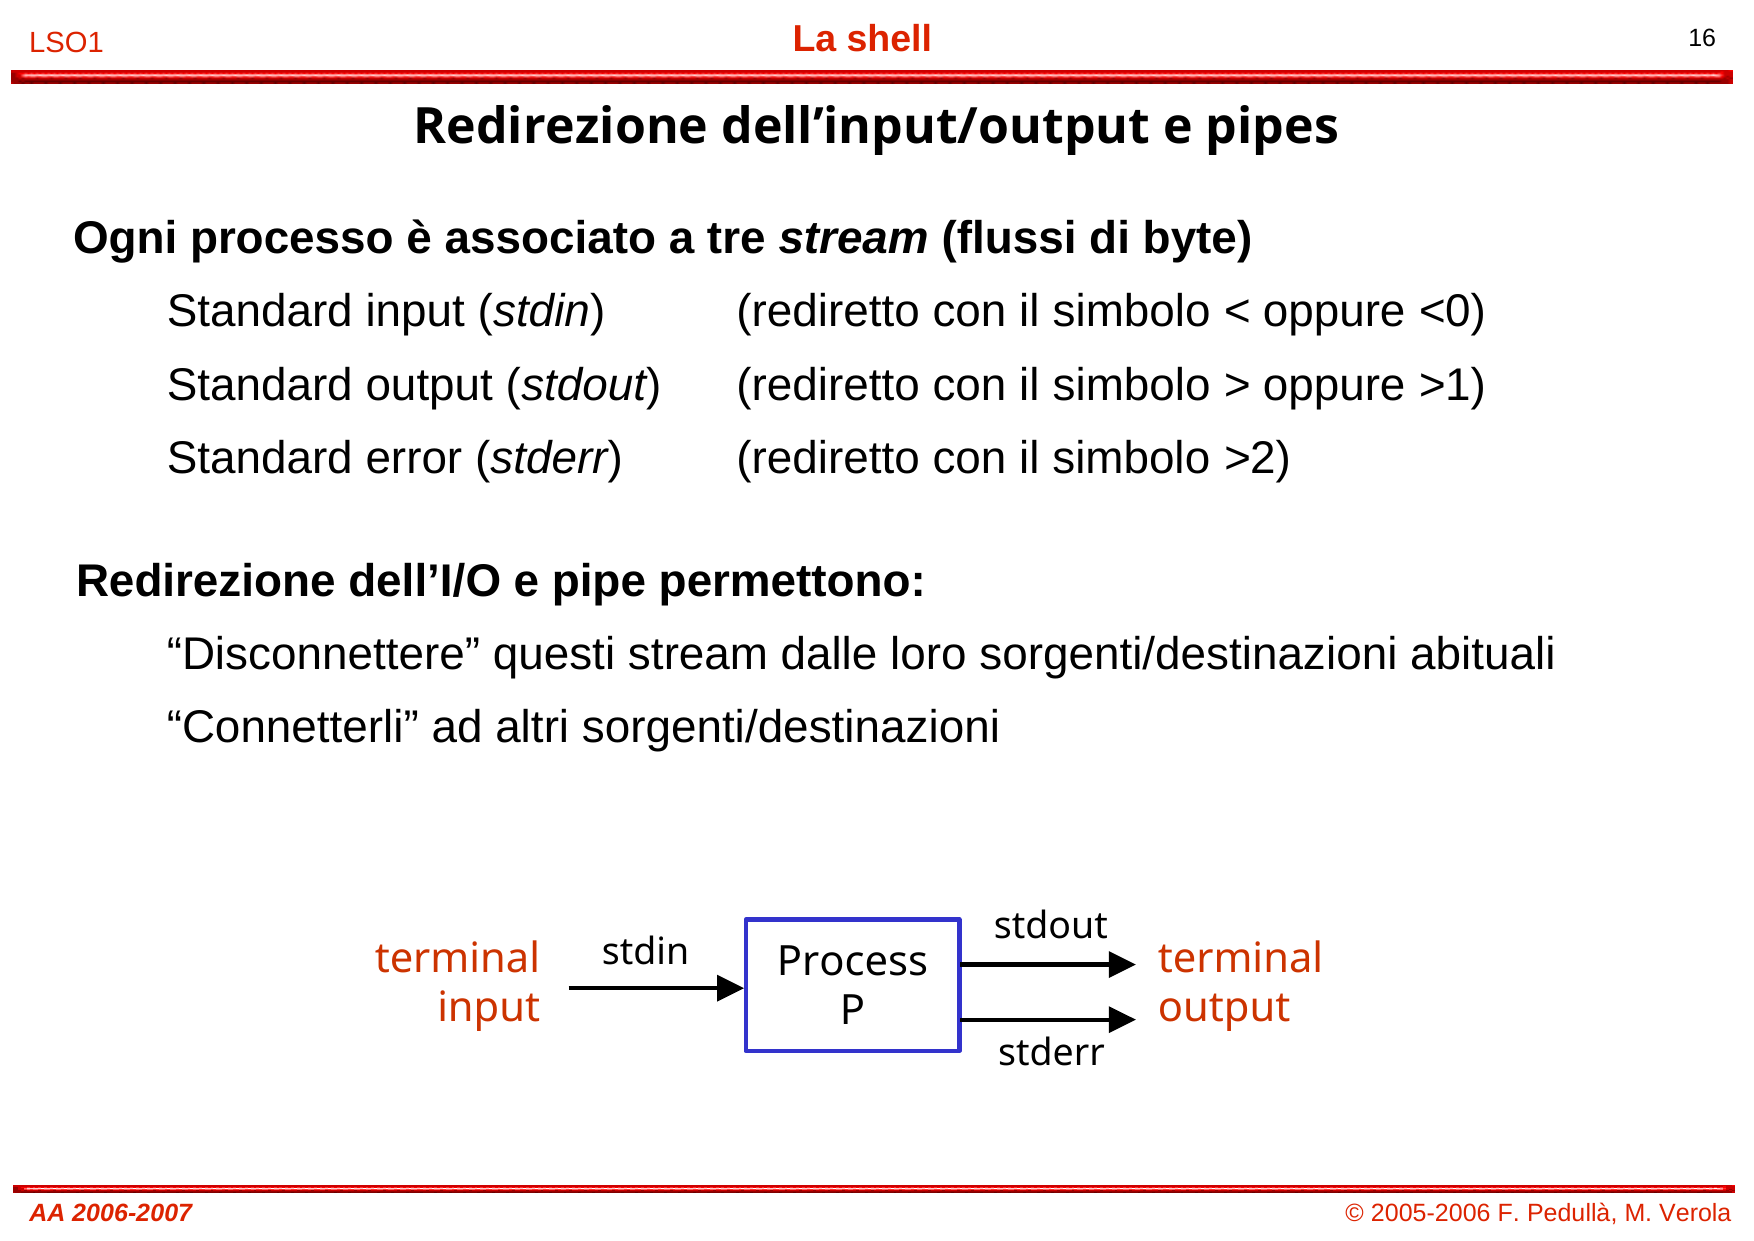

# Redirezione dell’input/output e pipes
Ogni processo è associato a tre stream (flussi di byte)
Standard input (stdin) 		(rediretto con il simbolo < oppure <0)
Standard output (stdout) 	(rediretto con il simbolo > oppure >1)
Standard error (stderr) 		(rediretto con il simbolo >2)
Redirezione dell’I/O e pipe permettono:
“Disconnettere” questi stream dalle loro sorgenti/destinazioni abituali
“Connetterli” ad altri sorgenti/destinazioni
stdout
Process
P
stdin
terminal
input
terminal
output
stderr